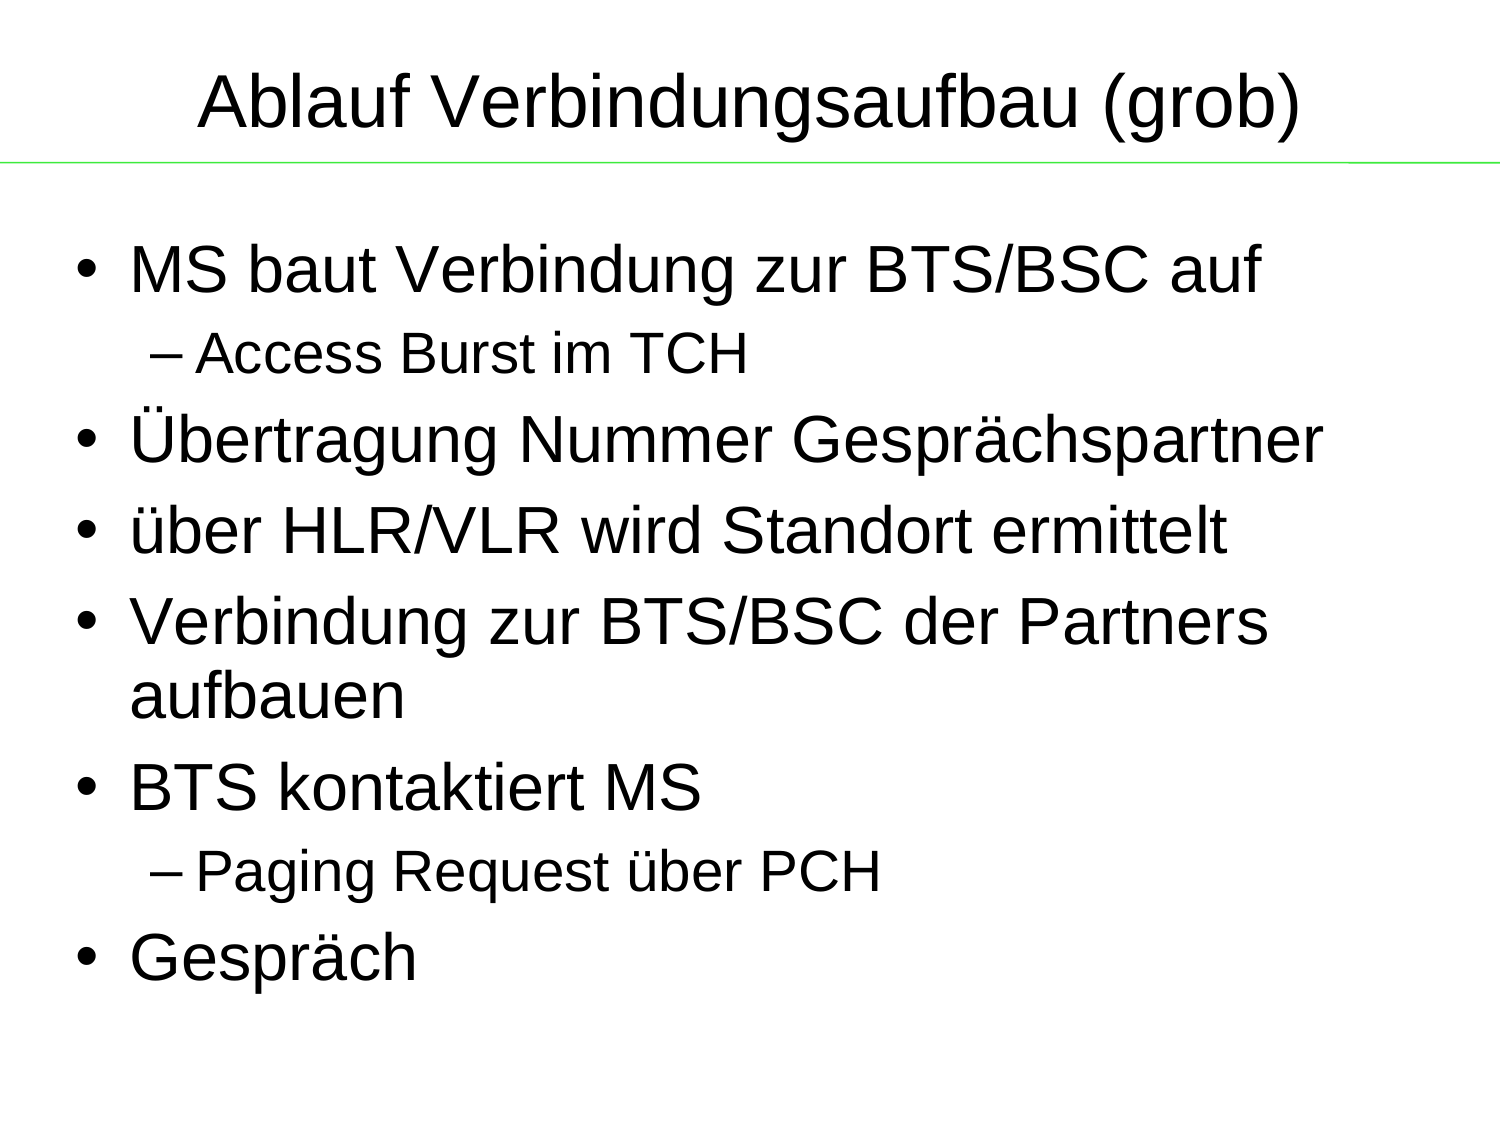

# Ablauf Verbindungsaufbau (grob)‏
MS baut Verbindung zur BTS/BSC auf
Access Burst im TCH
Übertragung Nummer Gesprächspartner
über HLR/VLR wird Standort ermittelt
Verbindung zur BTS/BSC der Partners aufbauen
BTS kontaktiert MS
Paging Request über PCH
Gespräch